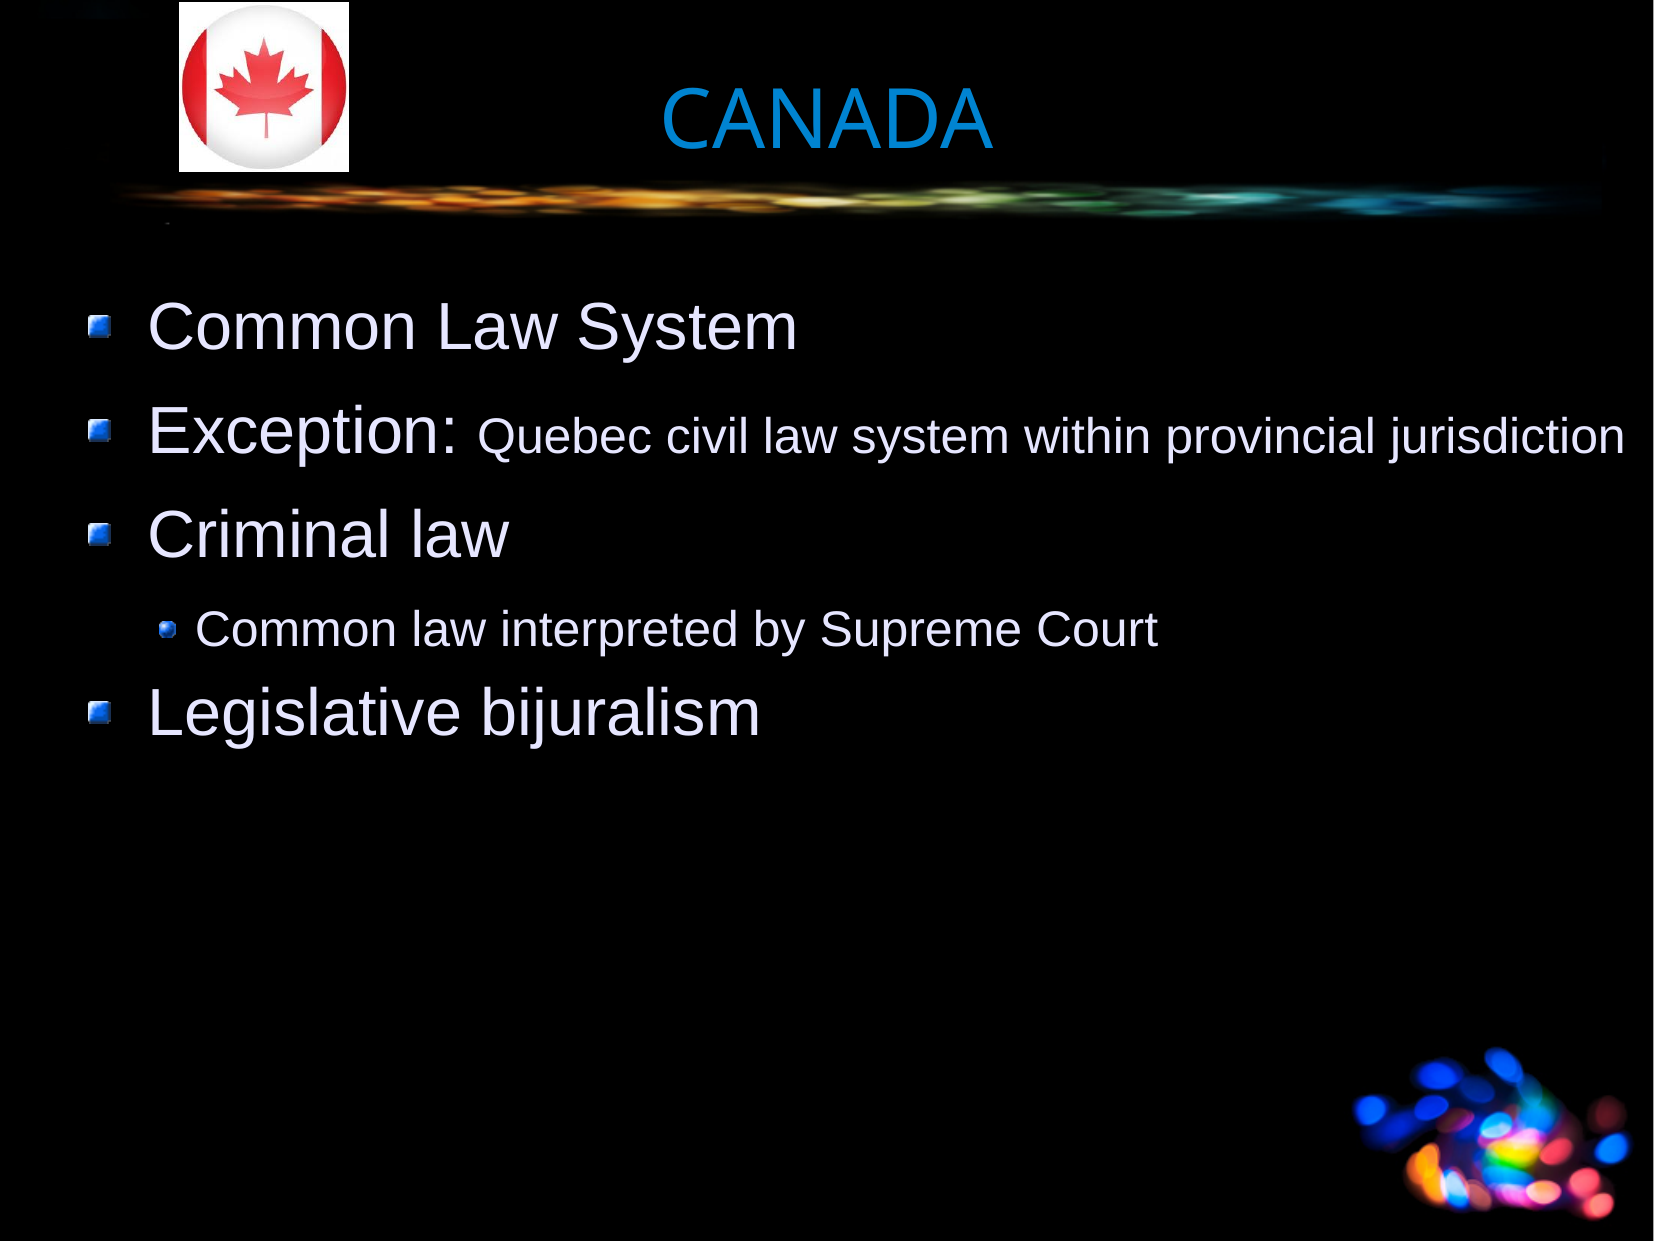

# CANADA
 Common Law System
 Exception: Quebec civil law system within provincial jurisdiction
 Criminal law
Common law interpreted by Supreme Court
 Legislative bijuralism